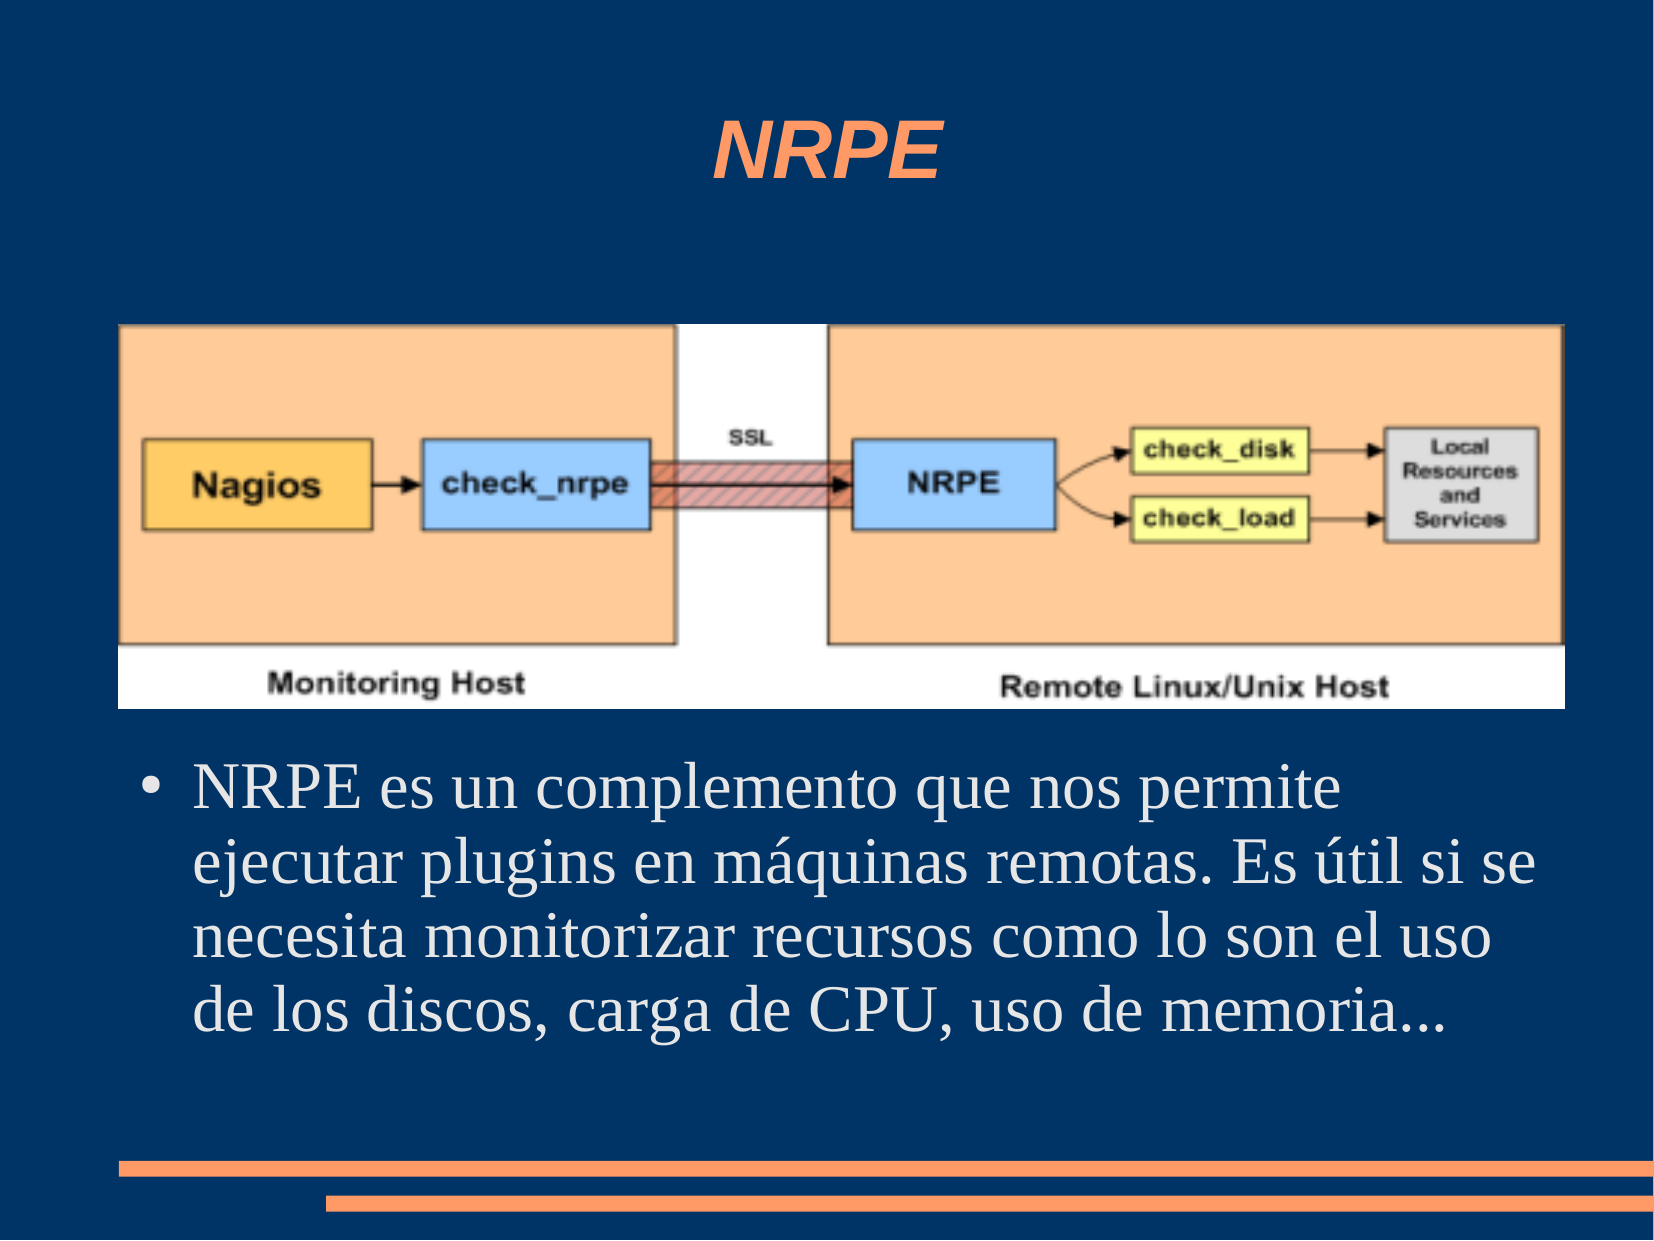

# NRPE
NRPE es un complemento que nos permite ejecutar plugins en máquinas remotas. Es útil si se necesita monitorizar recursos como lo son el uso de los discos, carga de CPU, uso de memoria...